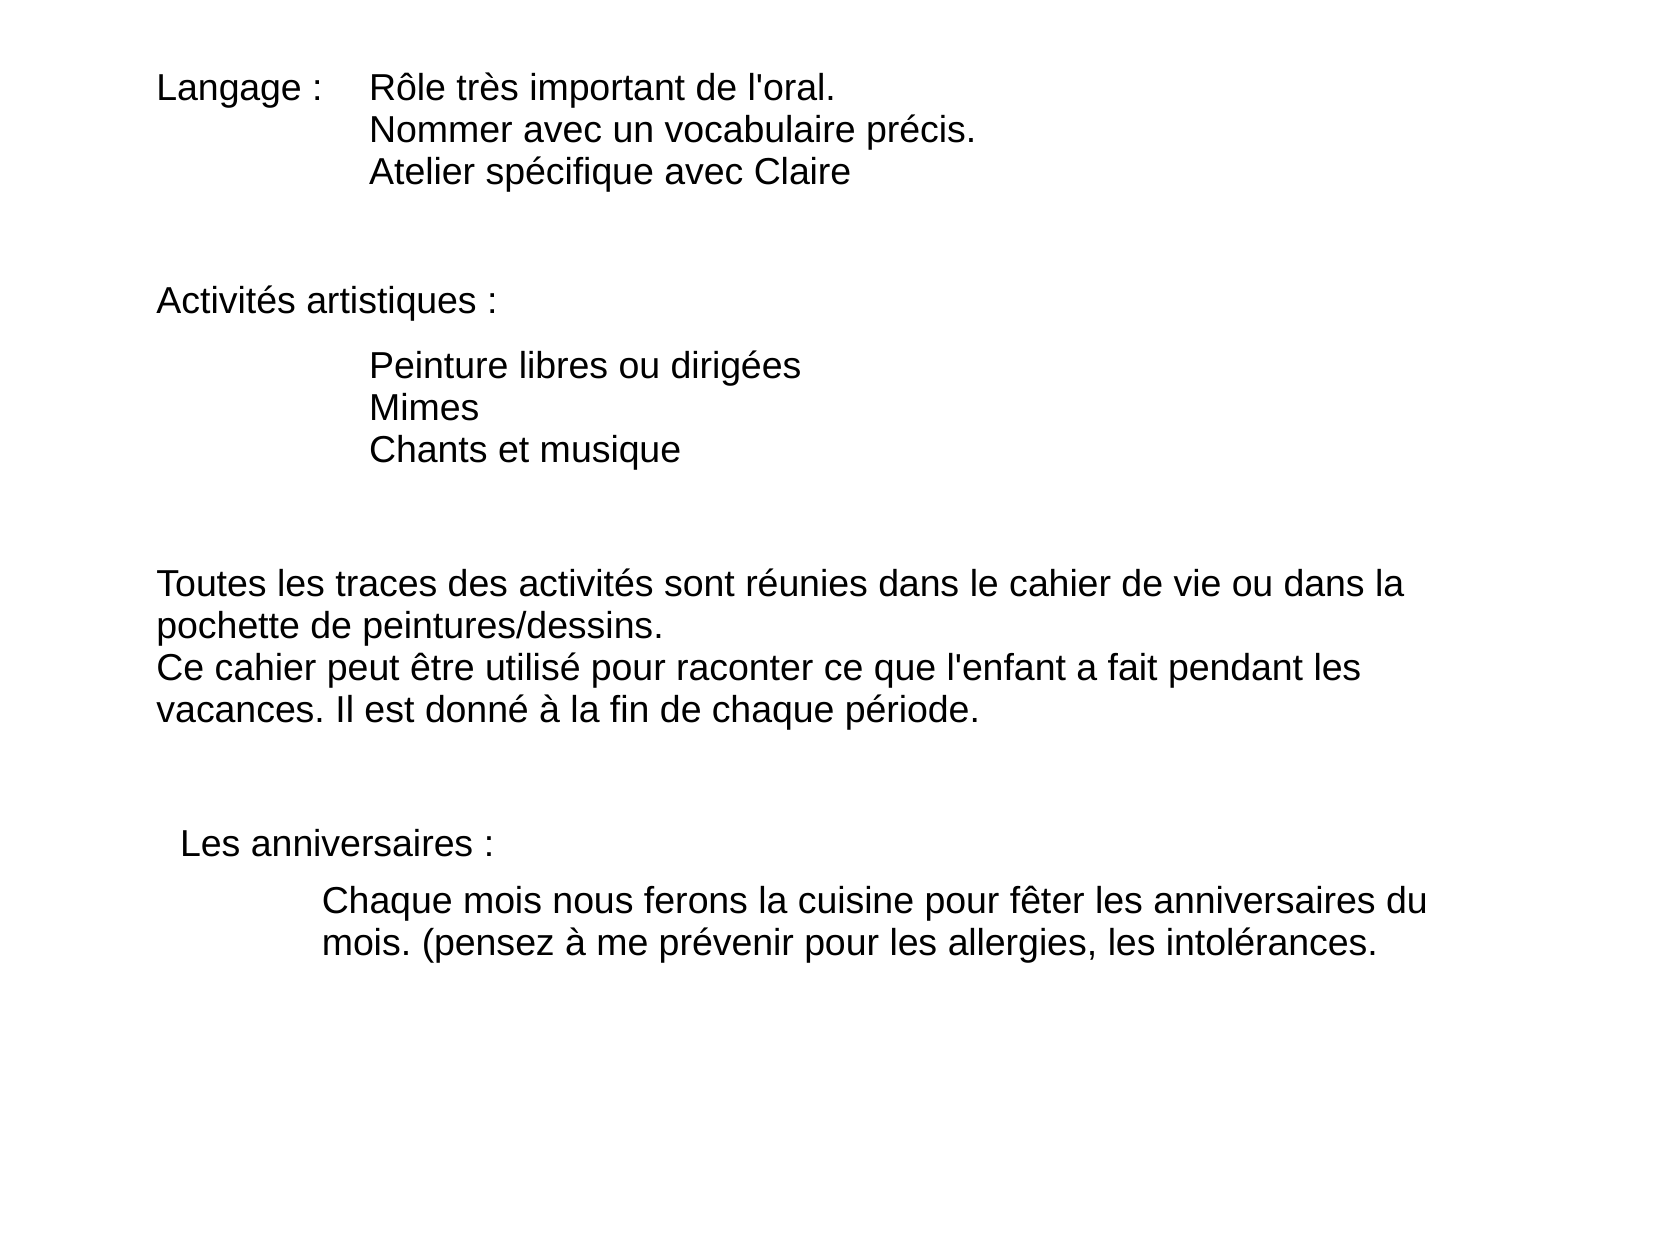

Langage :
Rôle très important de l'oral.
Nommer avec un vocabulaire précis.
Atelier spécifique avec Claire
Activités artistiques :
Peinture libres ou dirigées
Mimes
Chants et musique
Toutes les traces des activités sont réunies dans le cahier de vie ou dans la pochette de peintures/dessins.
Ce cahier peut être utilisé pour raconter ce que l'enfant a fait pendant les vacances. Il est donné à la fin de chaque période.
Les anniversaires :
Chaque mois nous ferons la cuisine pour fêter les anniversaires du mois. (pensez à me prévenir pour les allergies, les intolérances.